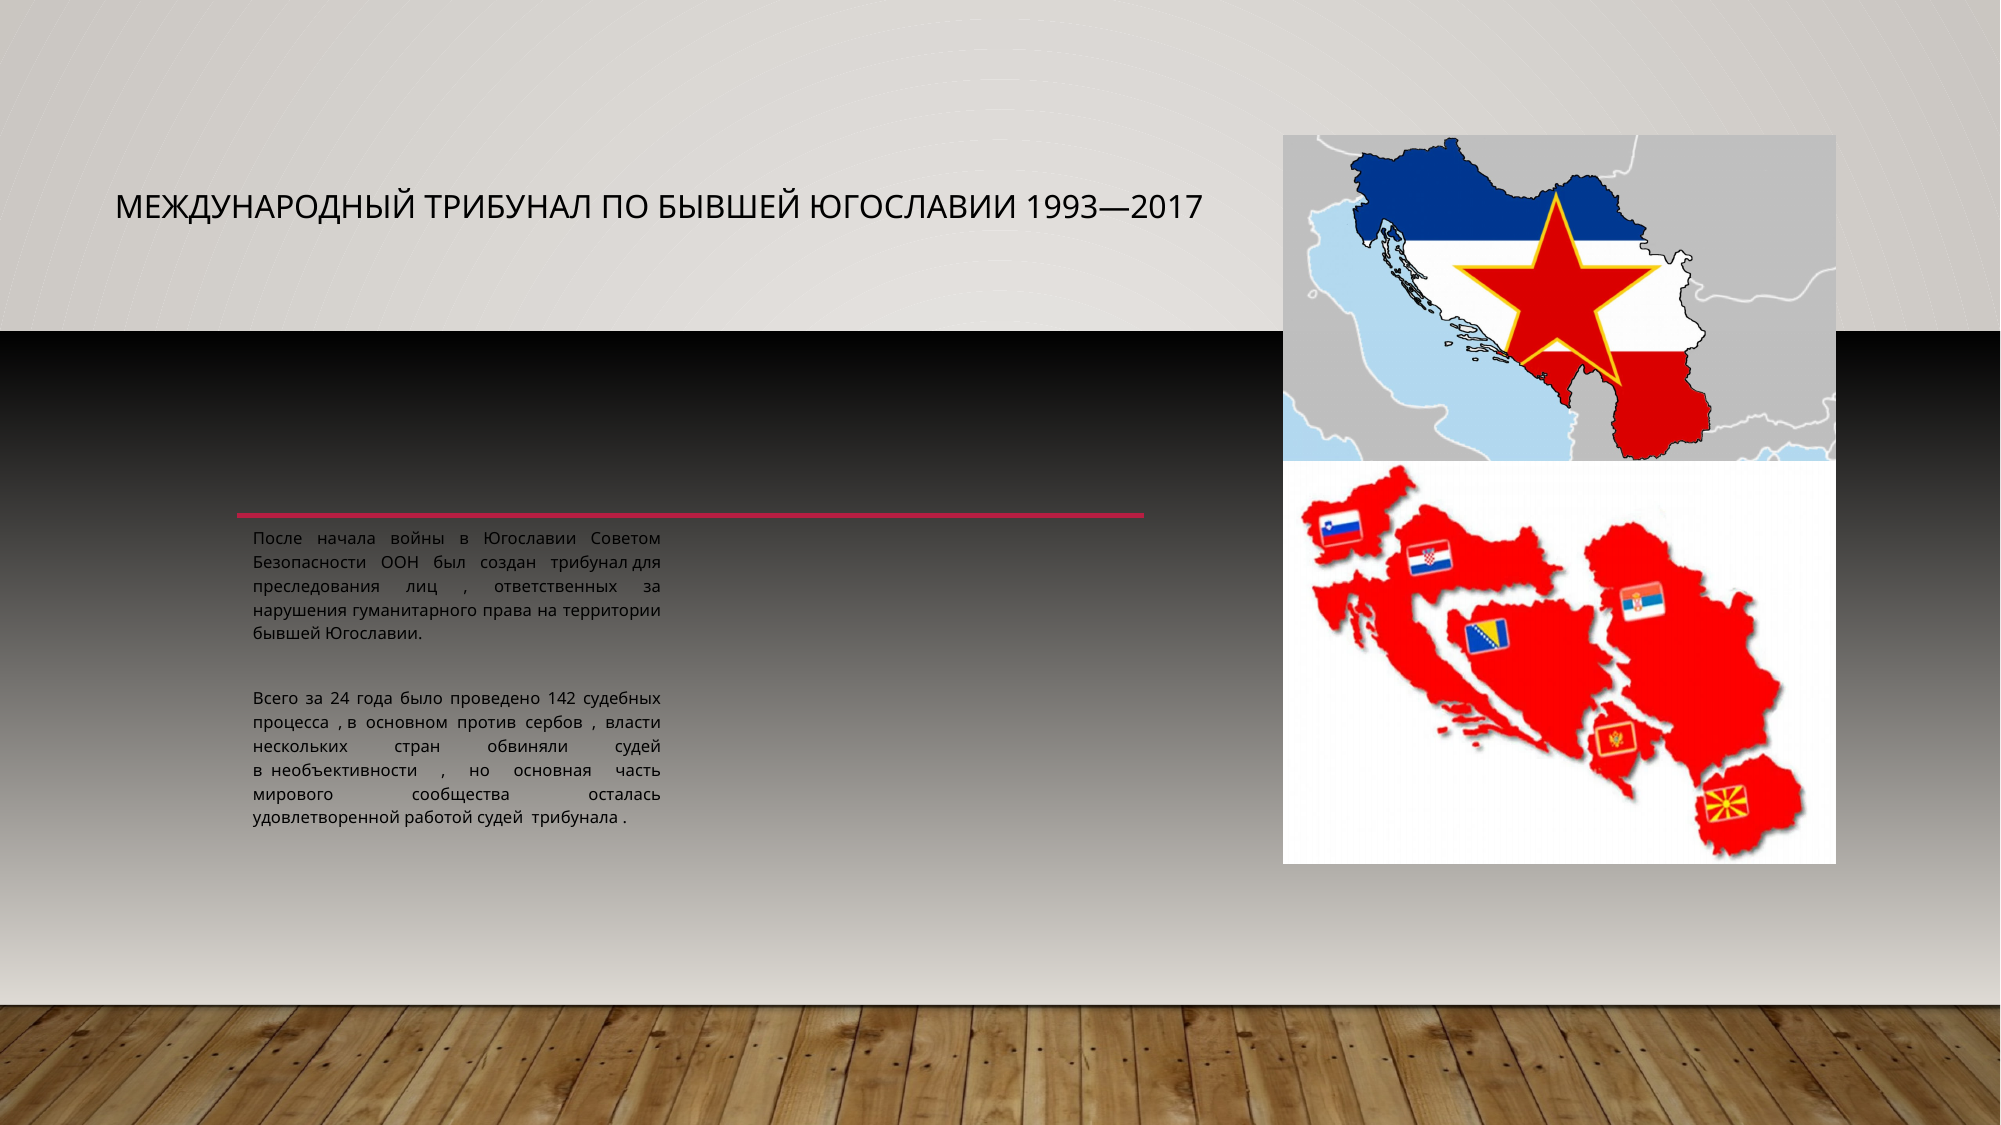

# Международный трибунал по бывшей Югославии 1993—2017
После начала войны в Югославии Советом Безопасности ООН был создан трибунал для преследования лиц , ответственных за нарушения гуманитарного права на территории бывшей Югославии.
Всего за 24 года было проведено 142 судебных процесса , в основном против сербов , власти нескольких стран обвиняли судей в  необъективности , но основная часть мирового сообщества осталась удовлетворенной работой судей  трибунала .